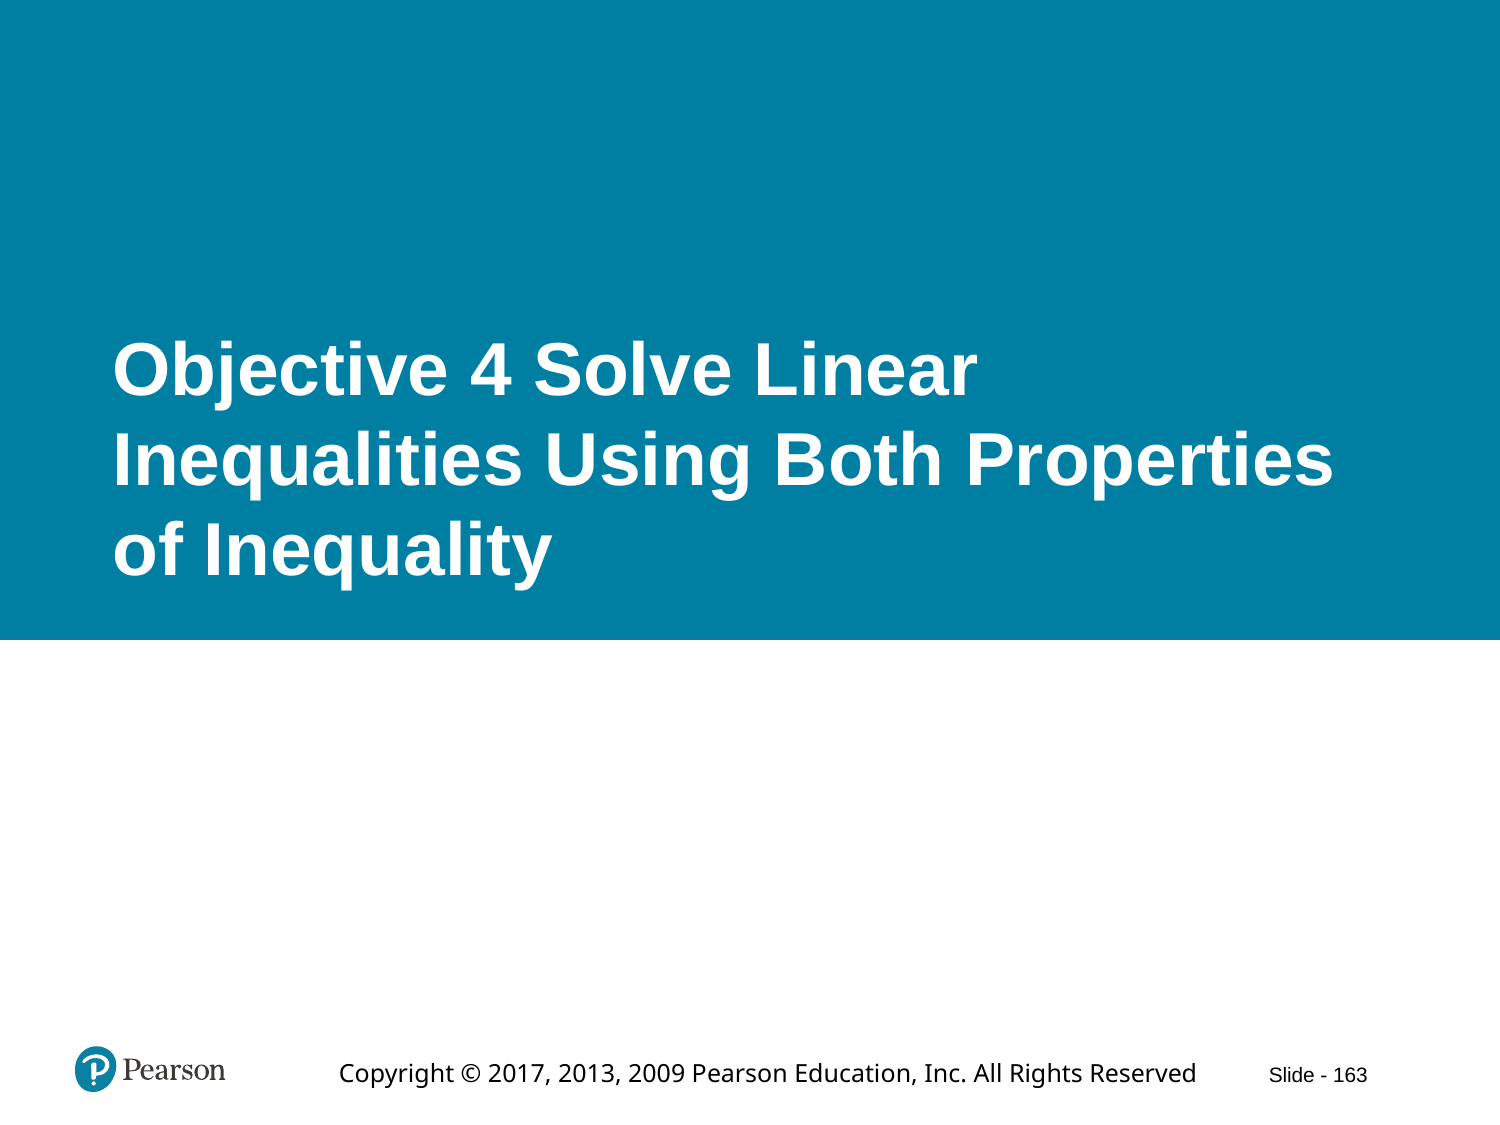

# Objective 4 Solve Linear Inequalities Using Both Properties of Inequality